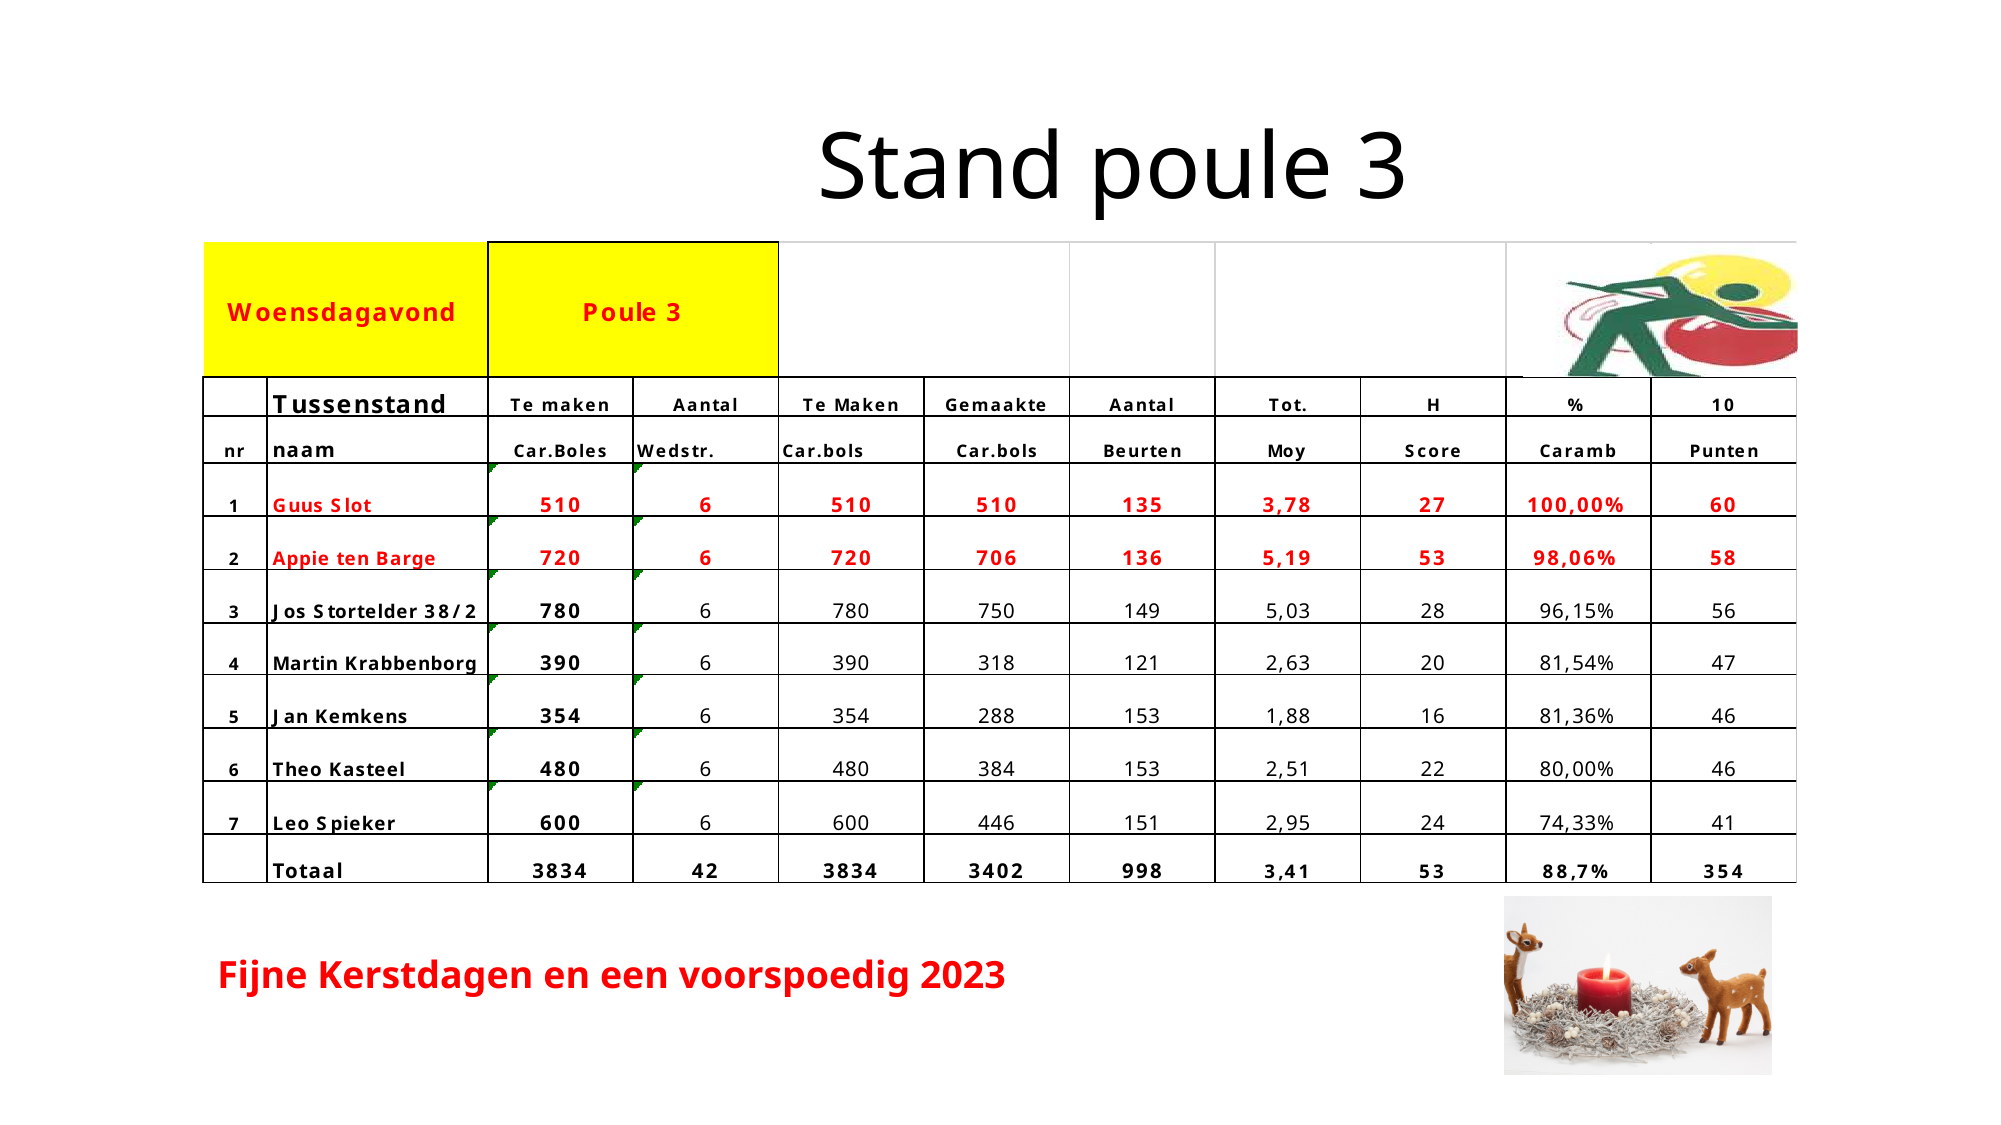

# Stand poule 3
Fijne Kerstdagen en een voorspoedig 2023